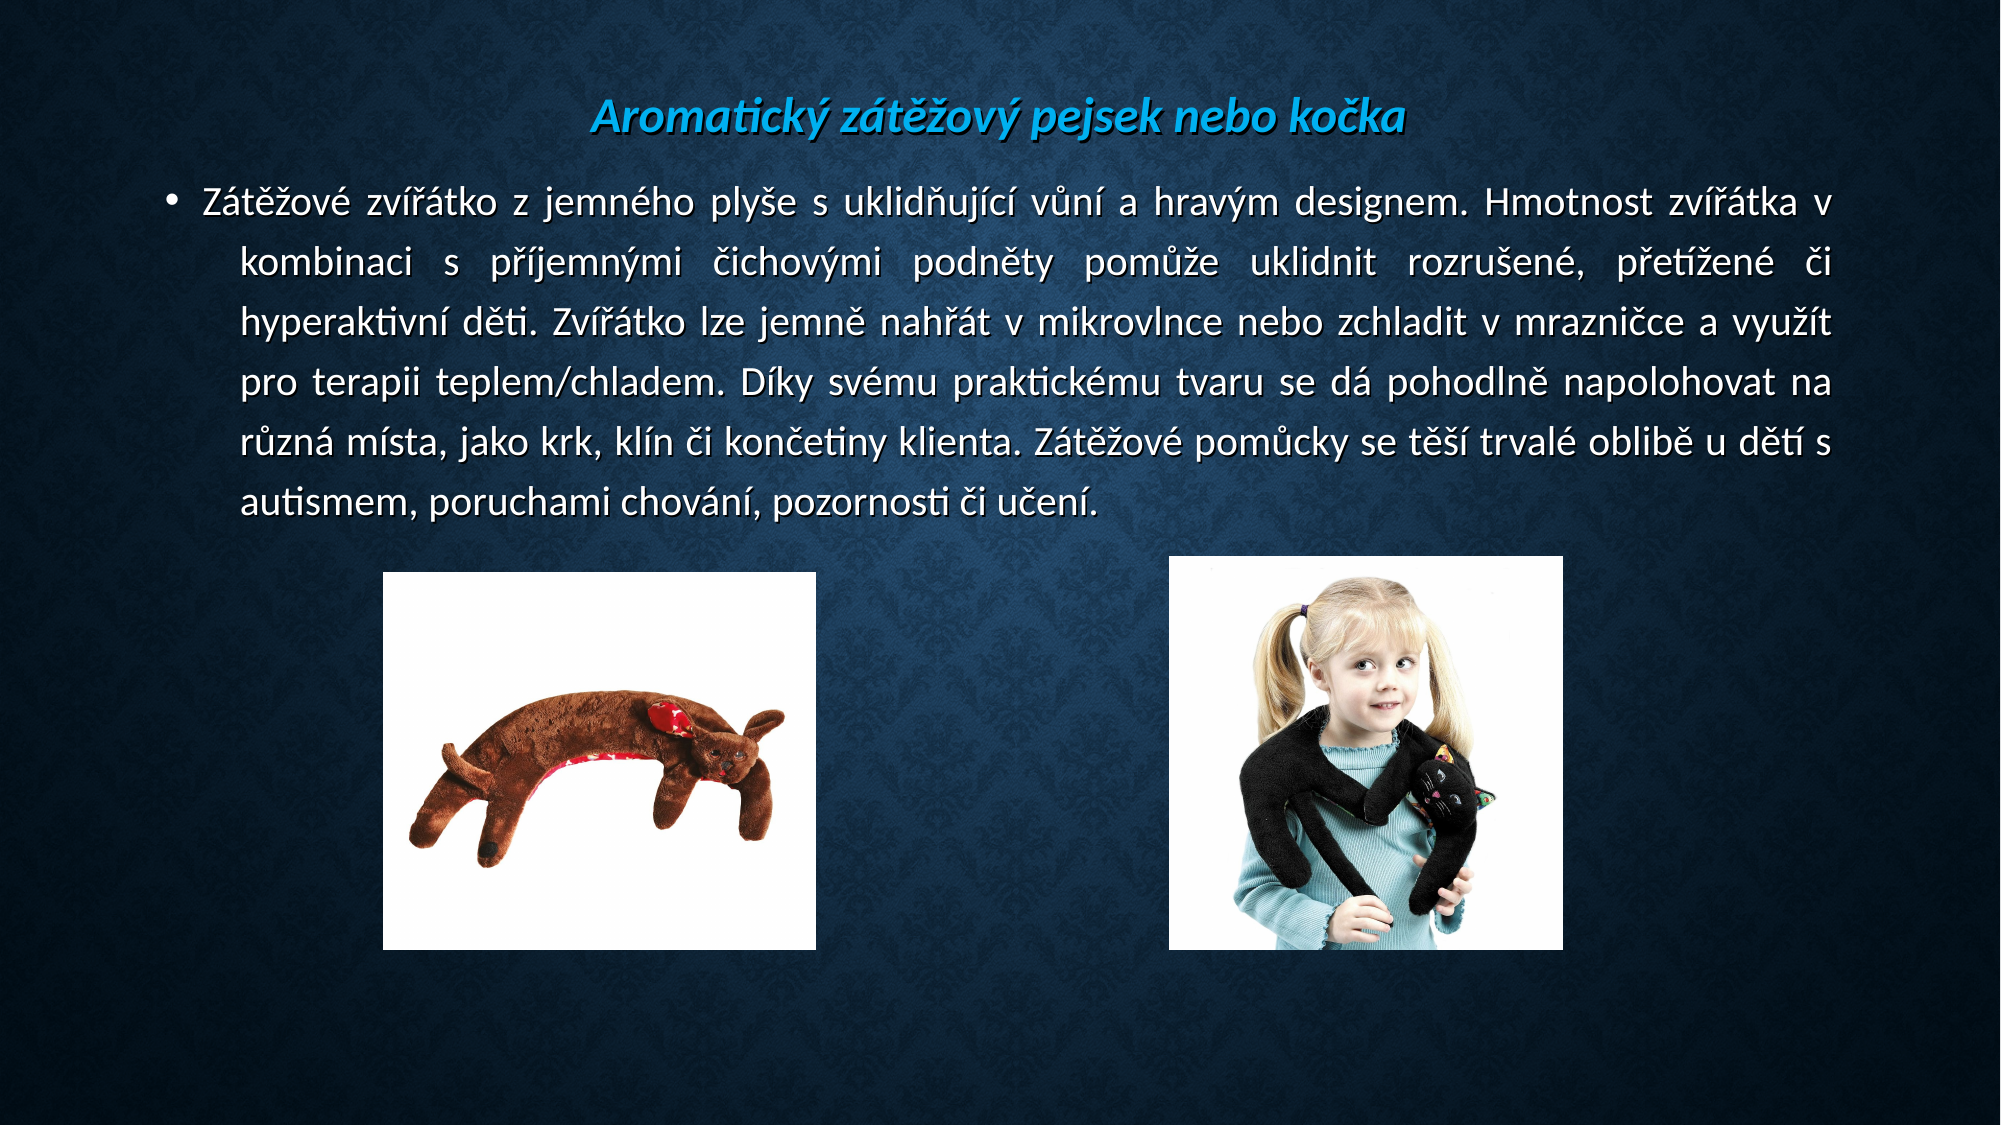

# Aromatický zátěžový pejsek nebo kočka
Zátěžové zvířátko z jemného plyše s uklidňující vůní a hravým designem. Hmotnost zvířátka v kombinaci s příjemnými čichovými podněty pomůže uklidnit rozrušené, přetížené či hyperaktivní děti. Zvířátko lze jemně nahřát v mikrovlnce nebo zchladit v mrazničce a využít pro terapii teplem/chladem. Díky svému praktickému tvaru se dá pohodlně napolohovat na různá místa, jako krk, klín či končetiny klienta. Zátěžové pomůcky se těší trvalé oblibě u dětí s autismem, poruchami chování, pozornosti či učení.